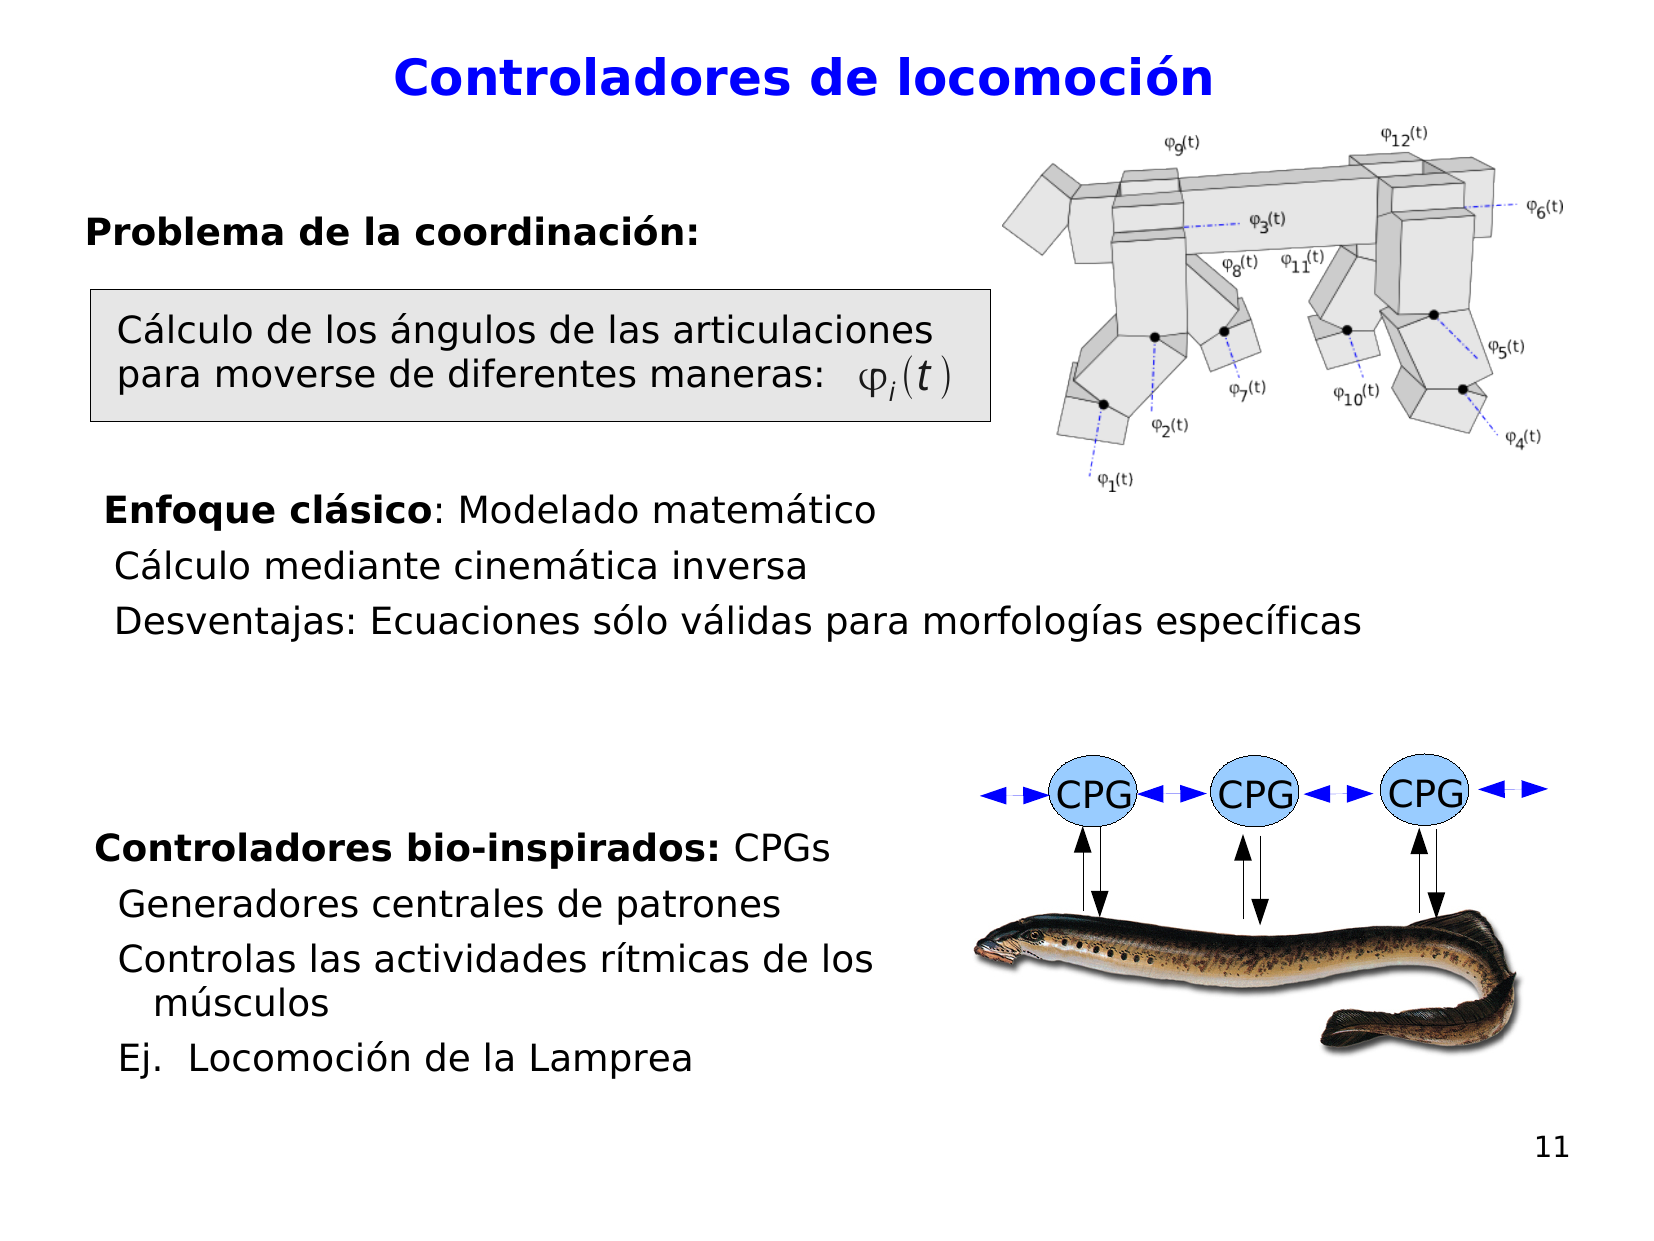

Controladores de locomoción
 Problema de la coordinación:
Cálculo de los ángulos de las articulaciones para moverse de diferentes maneras:
 Enfoque clásico: Modelado matemático
Cálculo mediante cinemática inversa
Desventajas: Ecuaciones sólo válidas para morfologías específicas
CPG
CPG
CPG
 Controladores bio-inspirados: CPGs
Generadores centrales de patrones
Controlas las actividades rítmicas de los músculos
Ej. Locomoción de la Lamprea
11